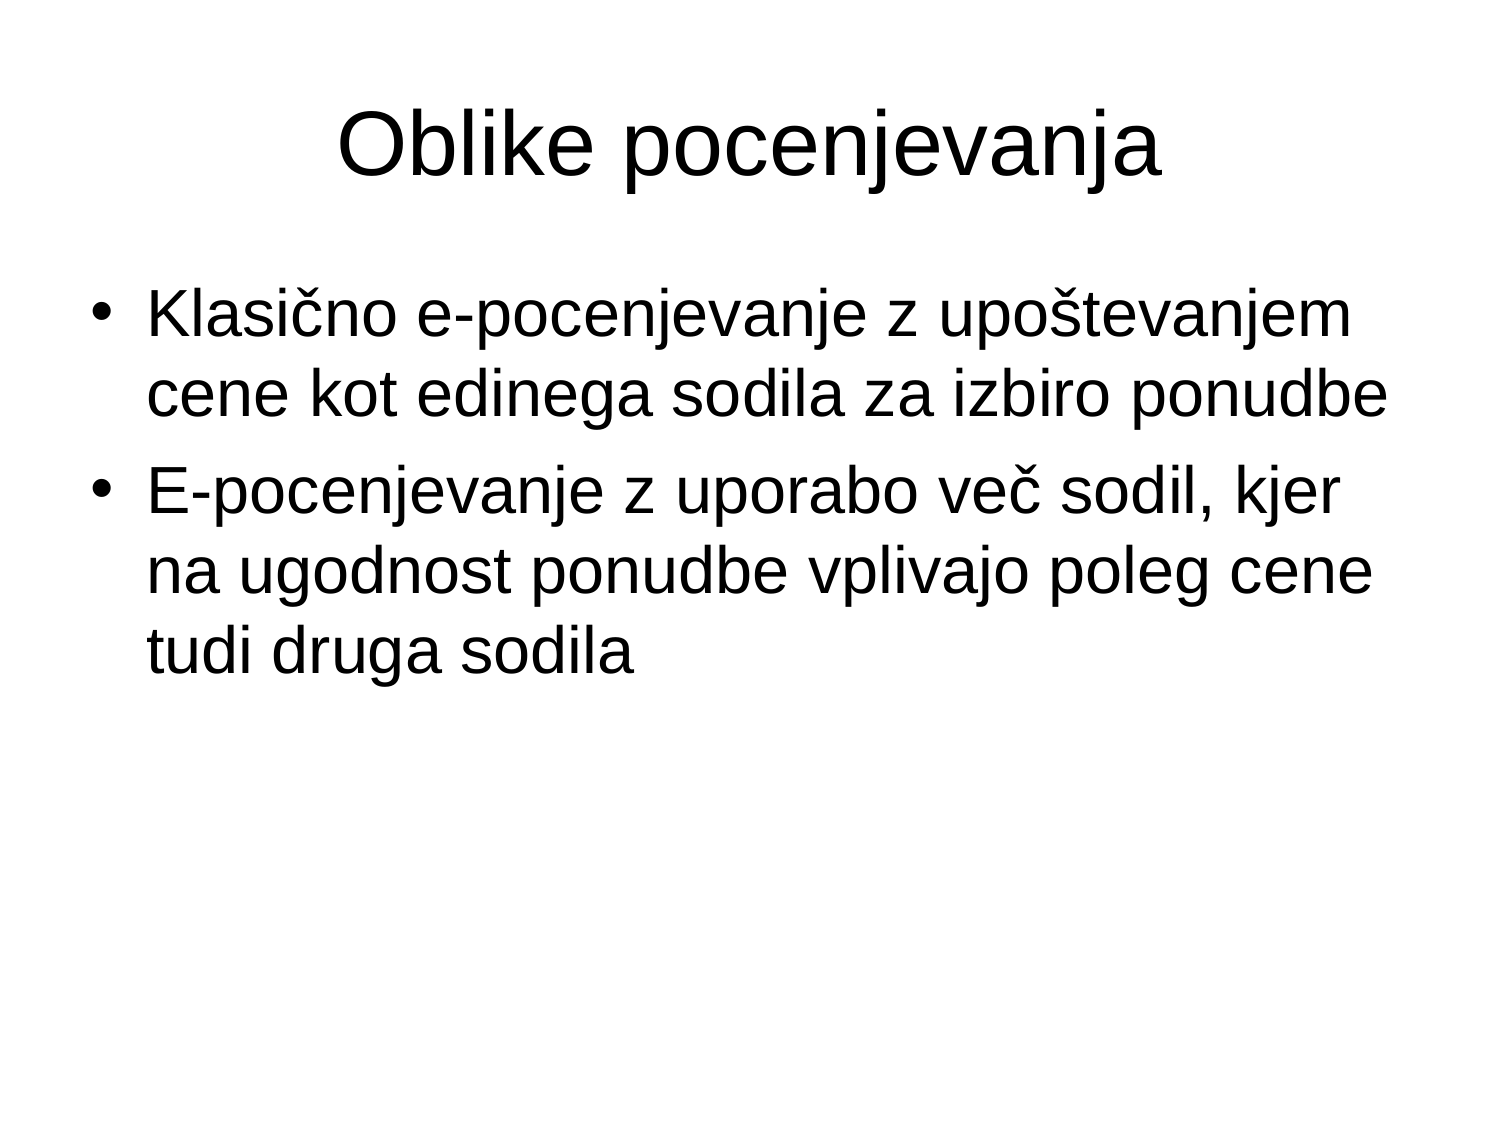

# Oblike pocenjevanja
Klasično e-pocenjevanje z upoštevanjem cene kot edinega sodila za izbiro ponudbe
E-pocenjevanje z uporabo več sodil, kjer na ugodnost ponudbe vplivajo poleg cene tudi druga sodila